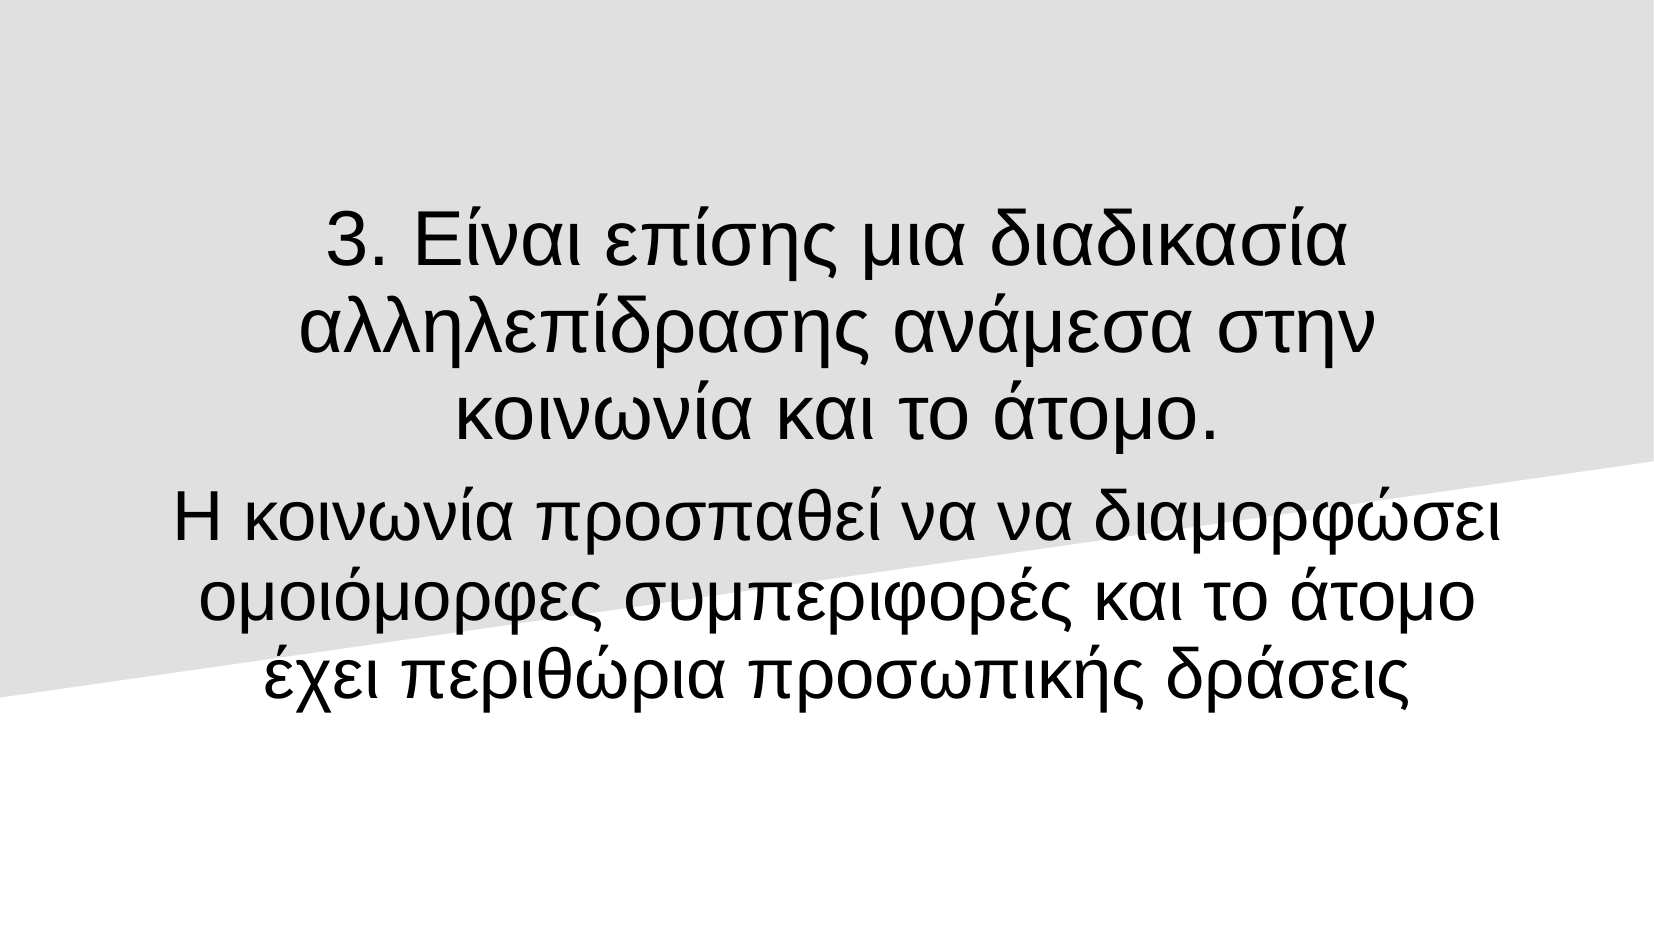

#
3. Είναι επίσης μια διαδικασία αλληλεπίδρασης ανάμεσα στην κοινωνία και το άτομο.
Η κοινωνία προσπαθεί να να διαμορφώσει ομοιόμορφες συμπεριφορές και το άτομο έχει περιθώρια προσωπικής δράσεις